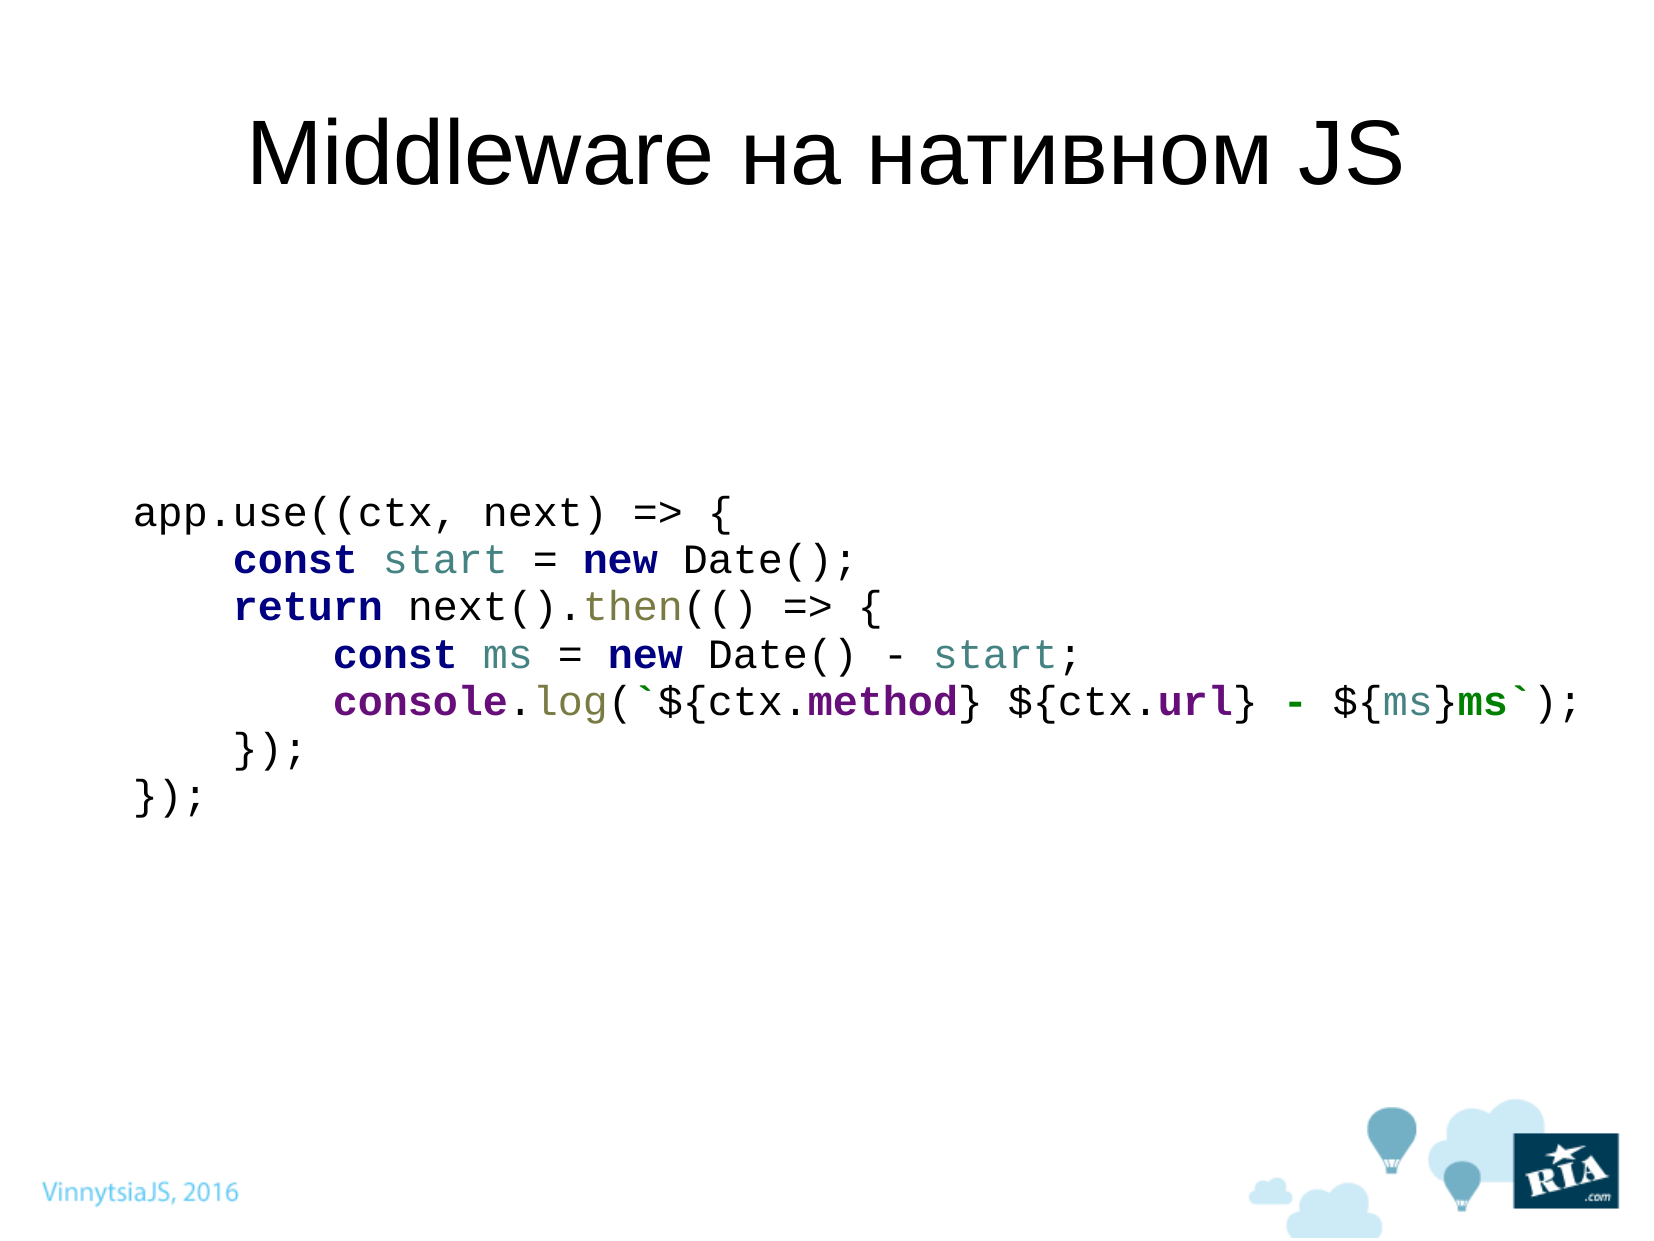

# Middleware на нативном JS
app.use((ctx, next) => {
 const start = new Date();
 return next().then(() => {
 const ms = new Date() - start;
 console.log(`${ctx.method} ${ctx.url} - ${ms}ms`);
 });
});